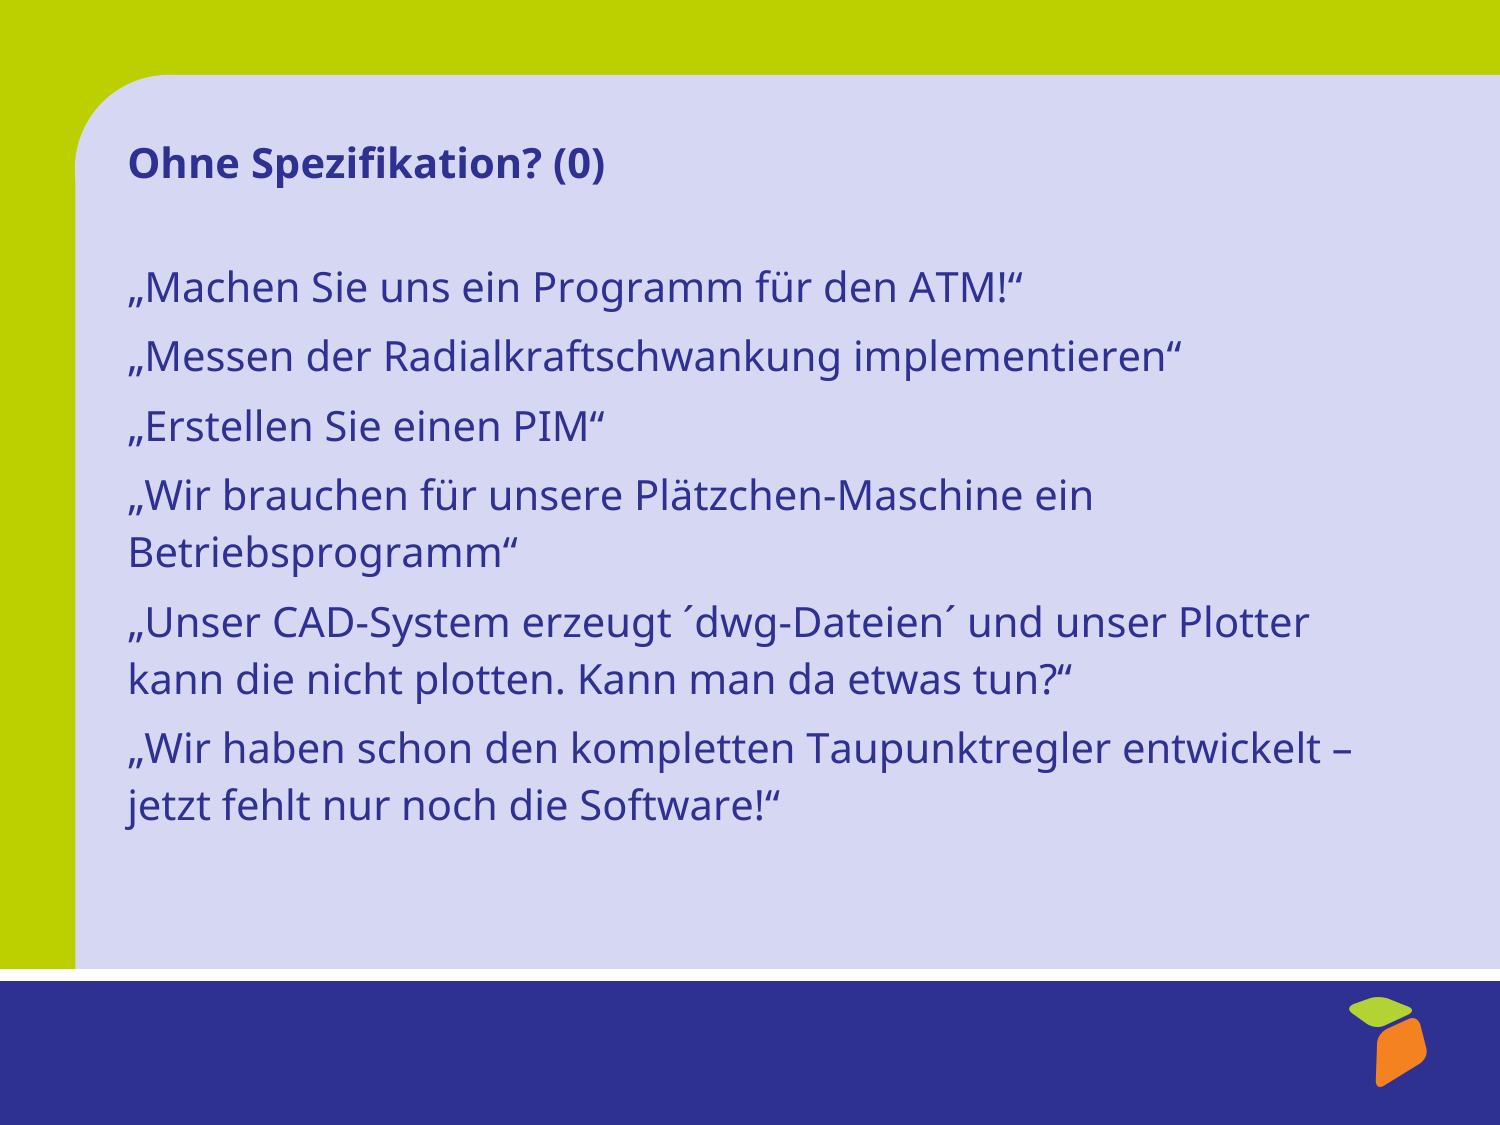

# Ohne Spezifikation? (0)
„Machen Sie uns ein Programm für den ATM!“
„Messen der Radialkraftschwankung implementieren“
„Erstellen Sie einen PIM“
„Wir brauchen für unsere Plätzchen-Maschine ein Betriebsprogramm“
„Unser CAD-System erzeugt ´dwg-Dateien´ und unser Plotter kann die nicht plotten. Kann man da etwas tun?“
„Wir haben schon den kompletten Taupunktregler entwickelt – jetzt fehlt nur noch die Software!“